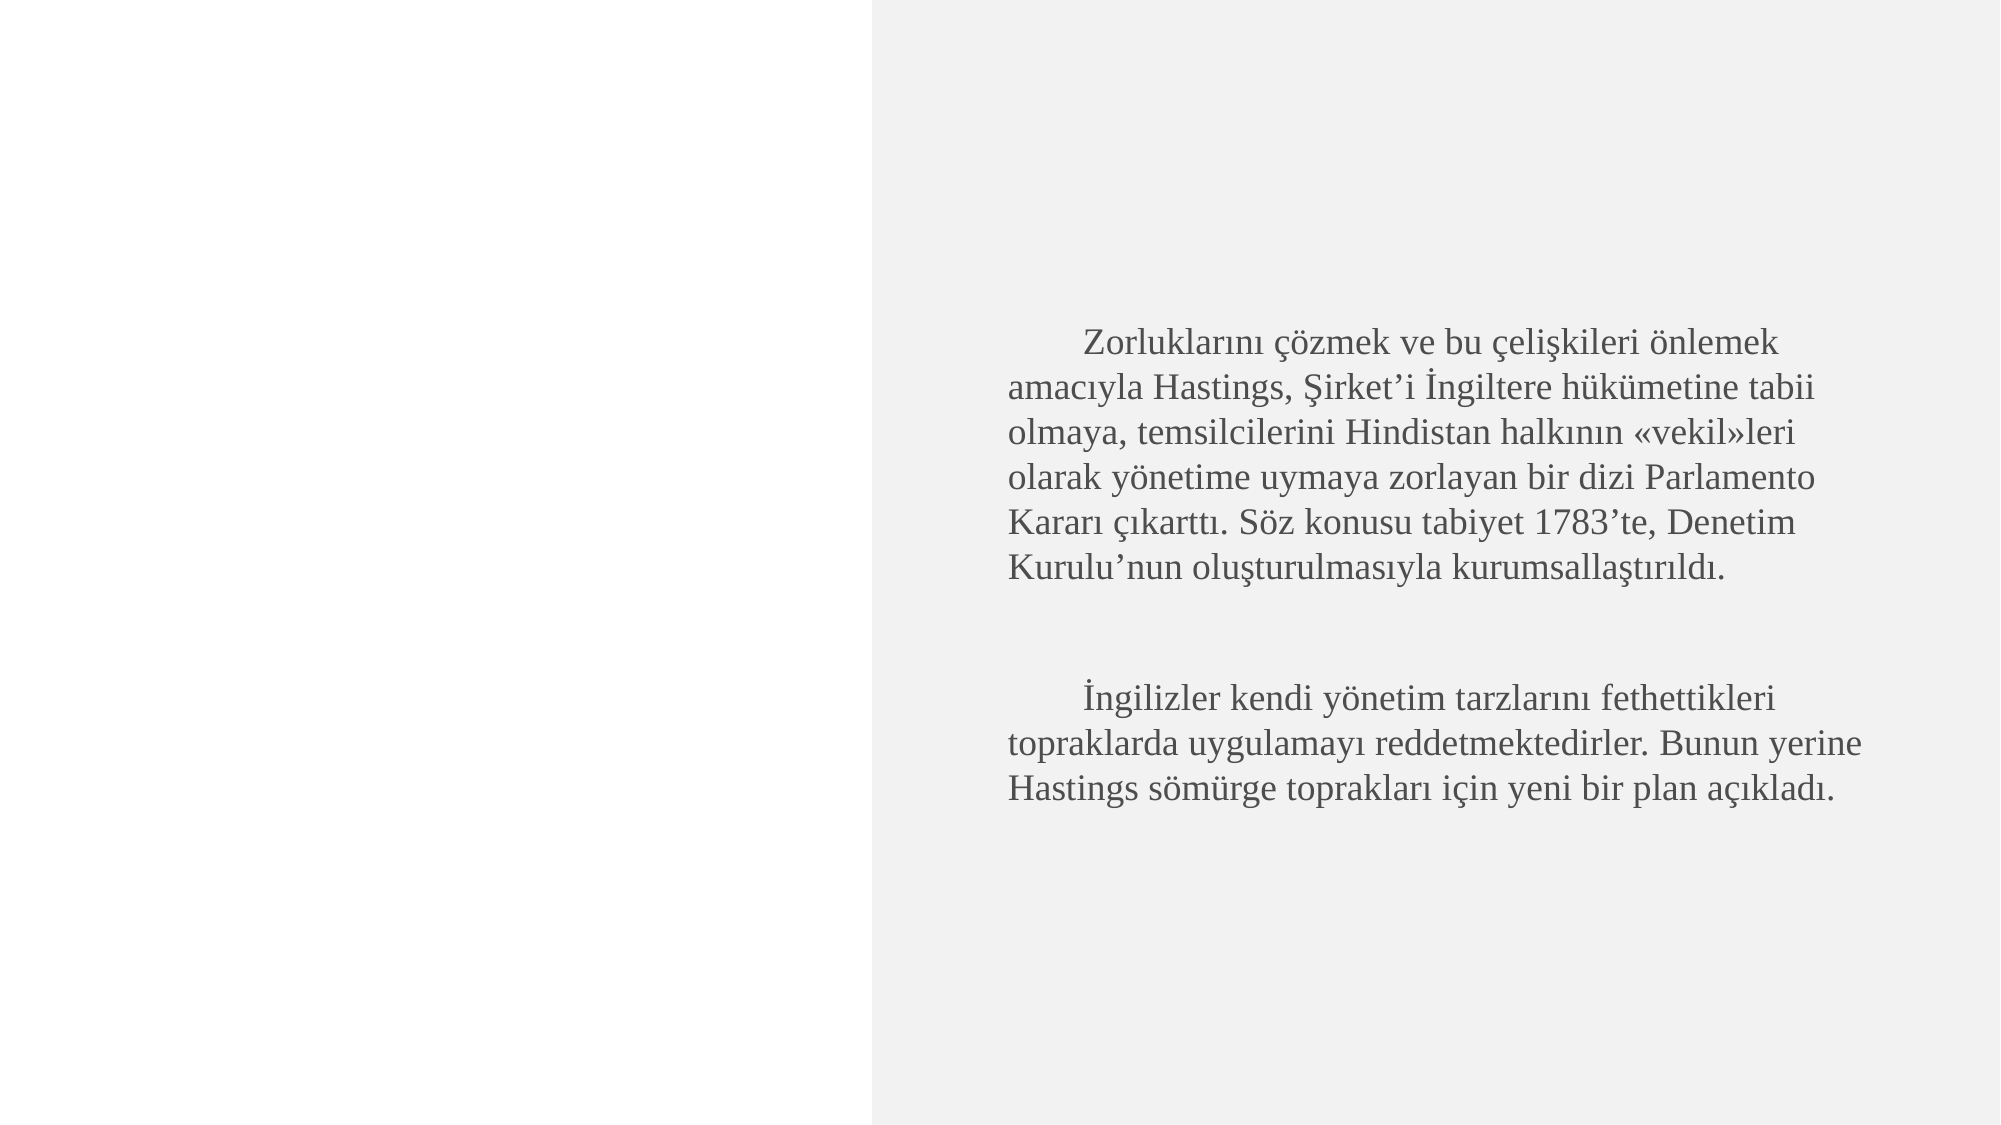

# Zorluklarını çözmek ve bu çelişkileri önlemek amacıyla Hastings, Şirket’i İngiltere hükümetine tabii olmaya, temsilcilerini Hindistan halkının «vekil»leri olarak yönetime uymaya zorlayan bir dizi Parlamento Kararı çıkarttı. Söz konusu tabiyet 1783’te, Denetim Kurulu’nun oluşturulmasıyla kurumsallaştırıldı.
	İngilizler kendi yönetim tarzlarını fethettikleri topraklarda uygulamayı reddetmektedirler. Bunun yerine Hastings sömürge toprakları için yeni bir plan açıkladı.